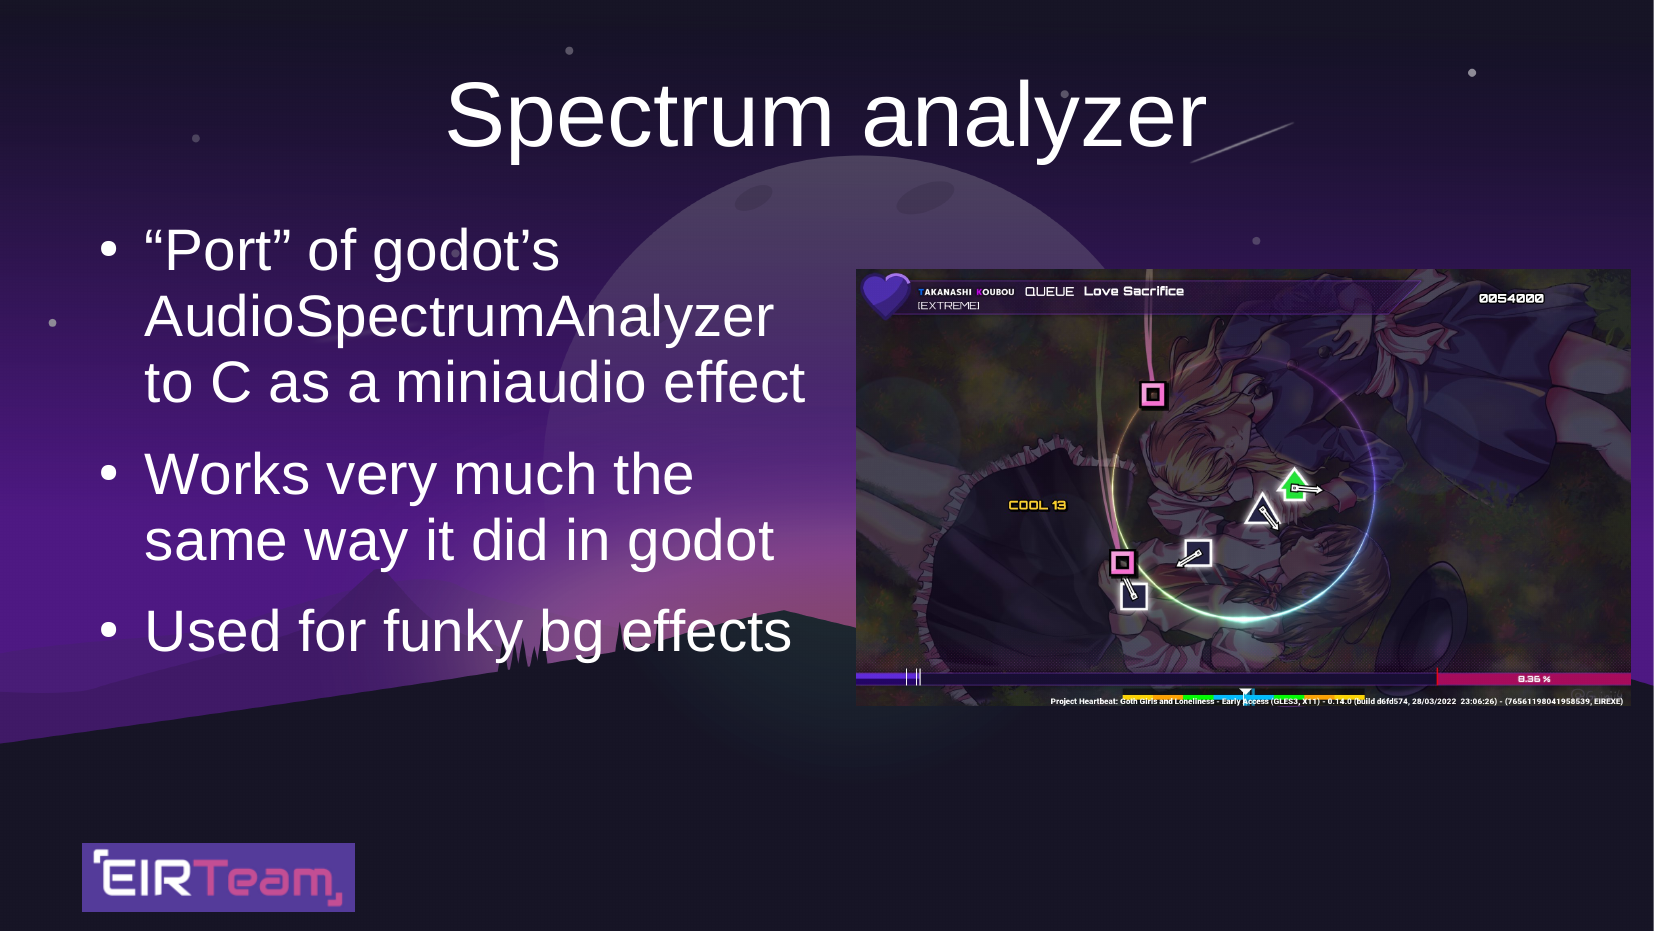

# Spectrum analyzer
“Port” of godot’s AudioSpectrumAnalyzer to C as a miniaudio effect
Works very much the same way it did in godot
Used for funky bg effects